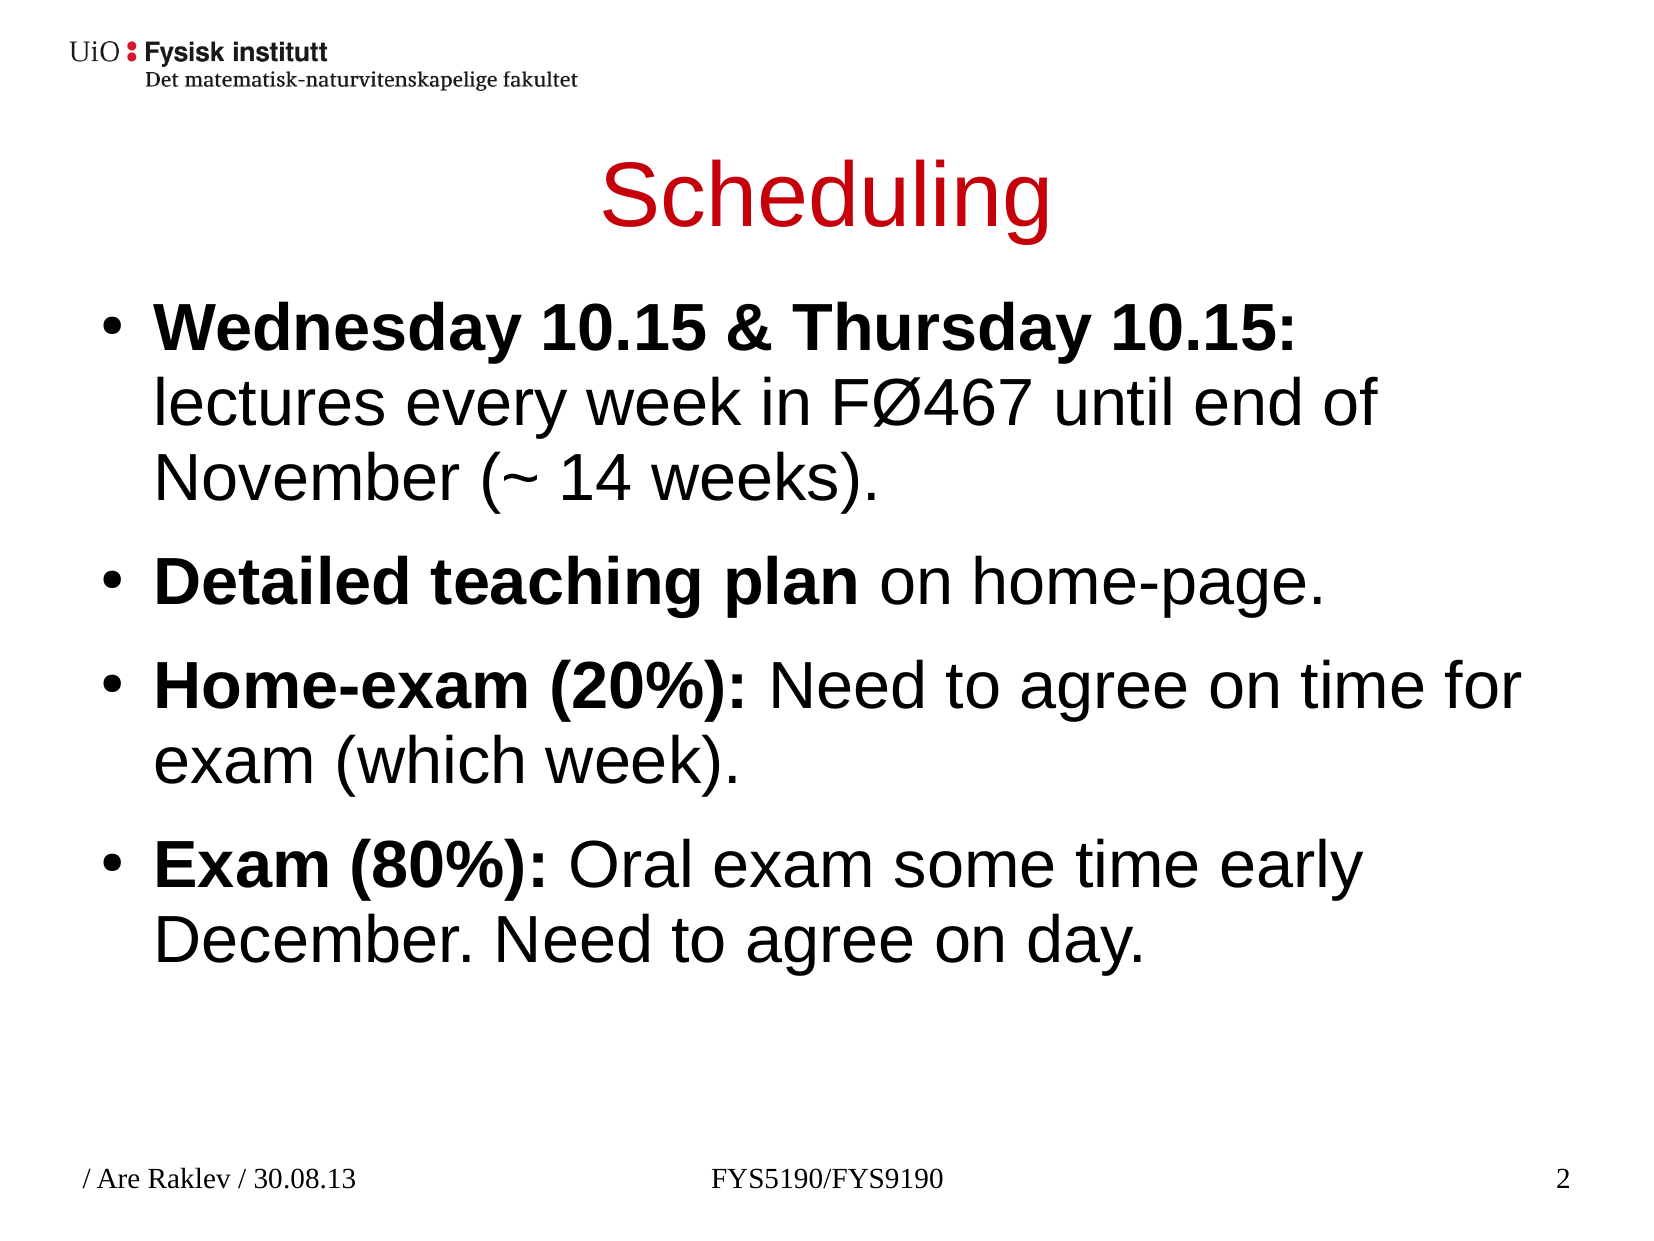

# Scheduling
Wednesday 10.15 & Thursday 10.15:
lectures every week in FØ467 until end of November (~ 14 weeks).
Detailed teaching plan on home-page.
Home-exam (20%): Need to agree on time for exam (which week).
Exam (80%): Oral exam some time early December. Need to agree on day.
/ Are Raklev / 30.08.13
FYS5190/FYS9190
2